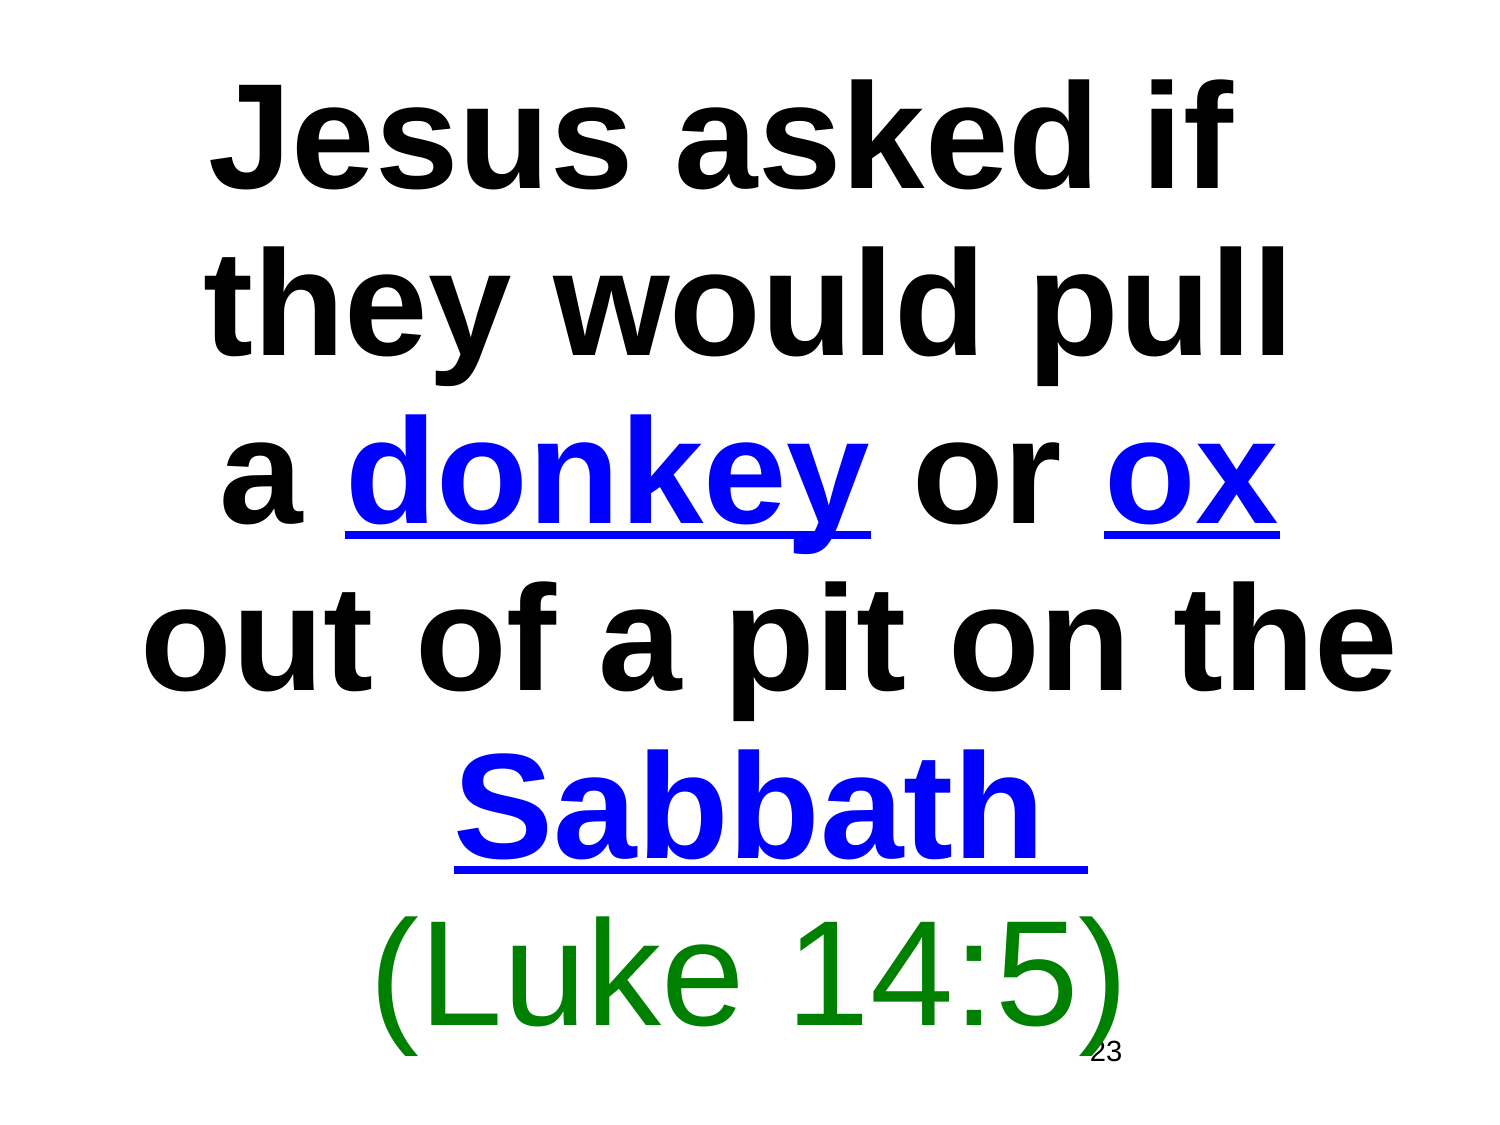

Jesus asked if
they would pull
a donkey or ox
out of a pit on the Sabbath
(Luke 14:5)
23